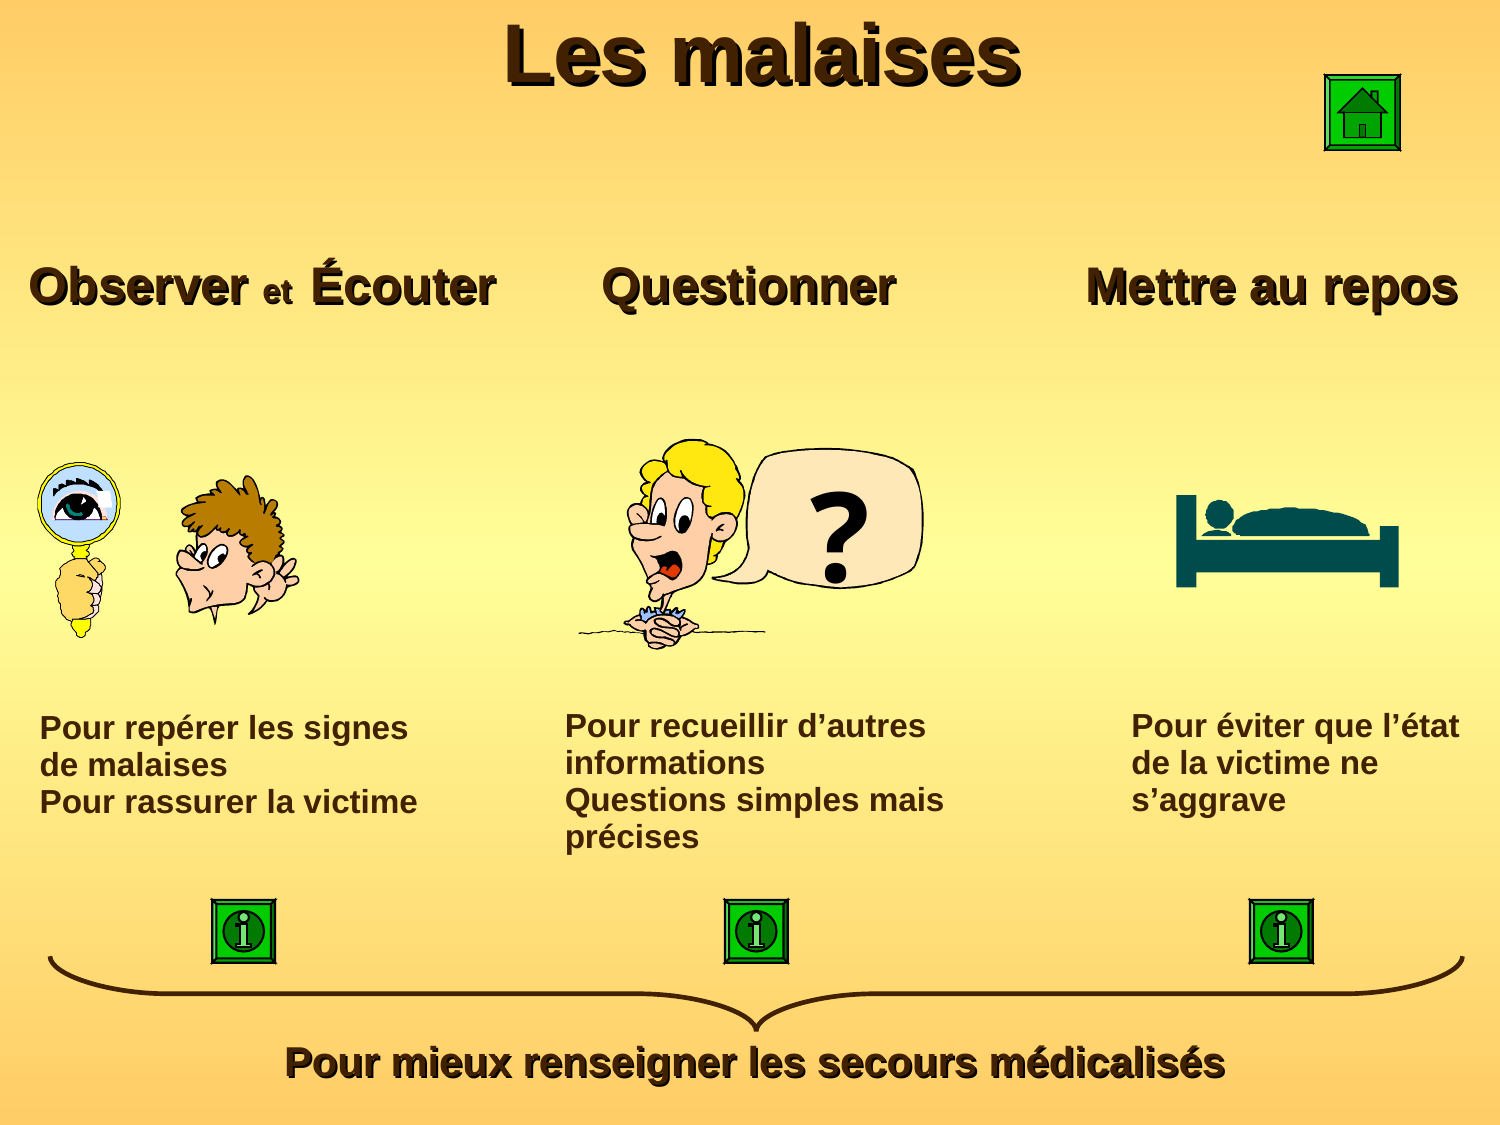

Les malaises
Observer et Écouter
Questionner
Mettre au repos
?
Pour recueillir d’autres
informations
Questions simples mais précises
Pour éviter que l’état de la victime ne s’aggrave
Pour repérer les signes de malaises
Pour rassurer la victime
Pour mieux renseigner les secours médicalisés